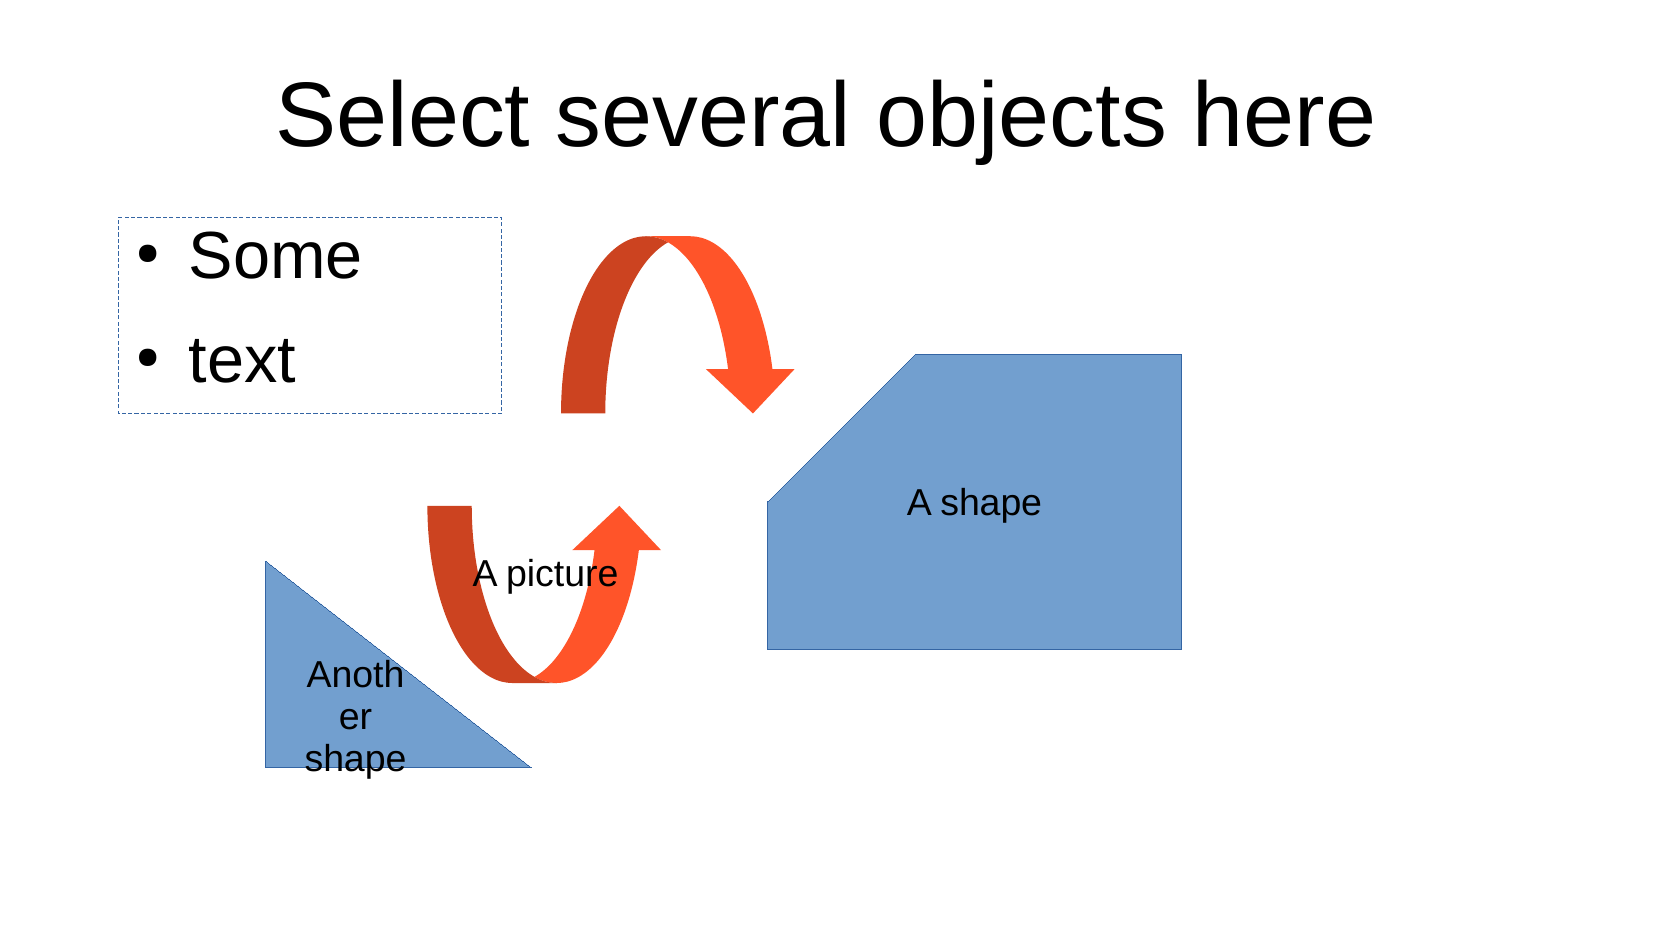

# Select several objects here
Some
text
A picture
A shape
Another shape